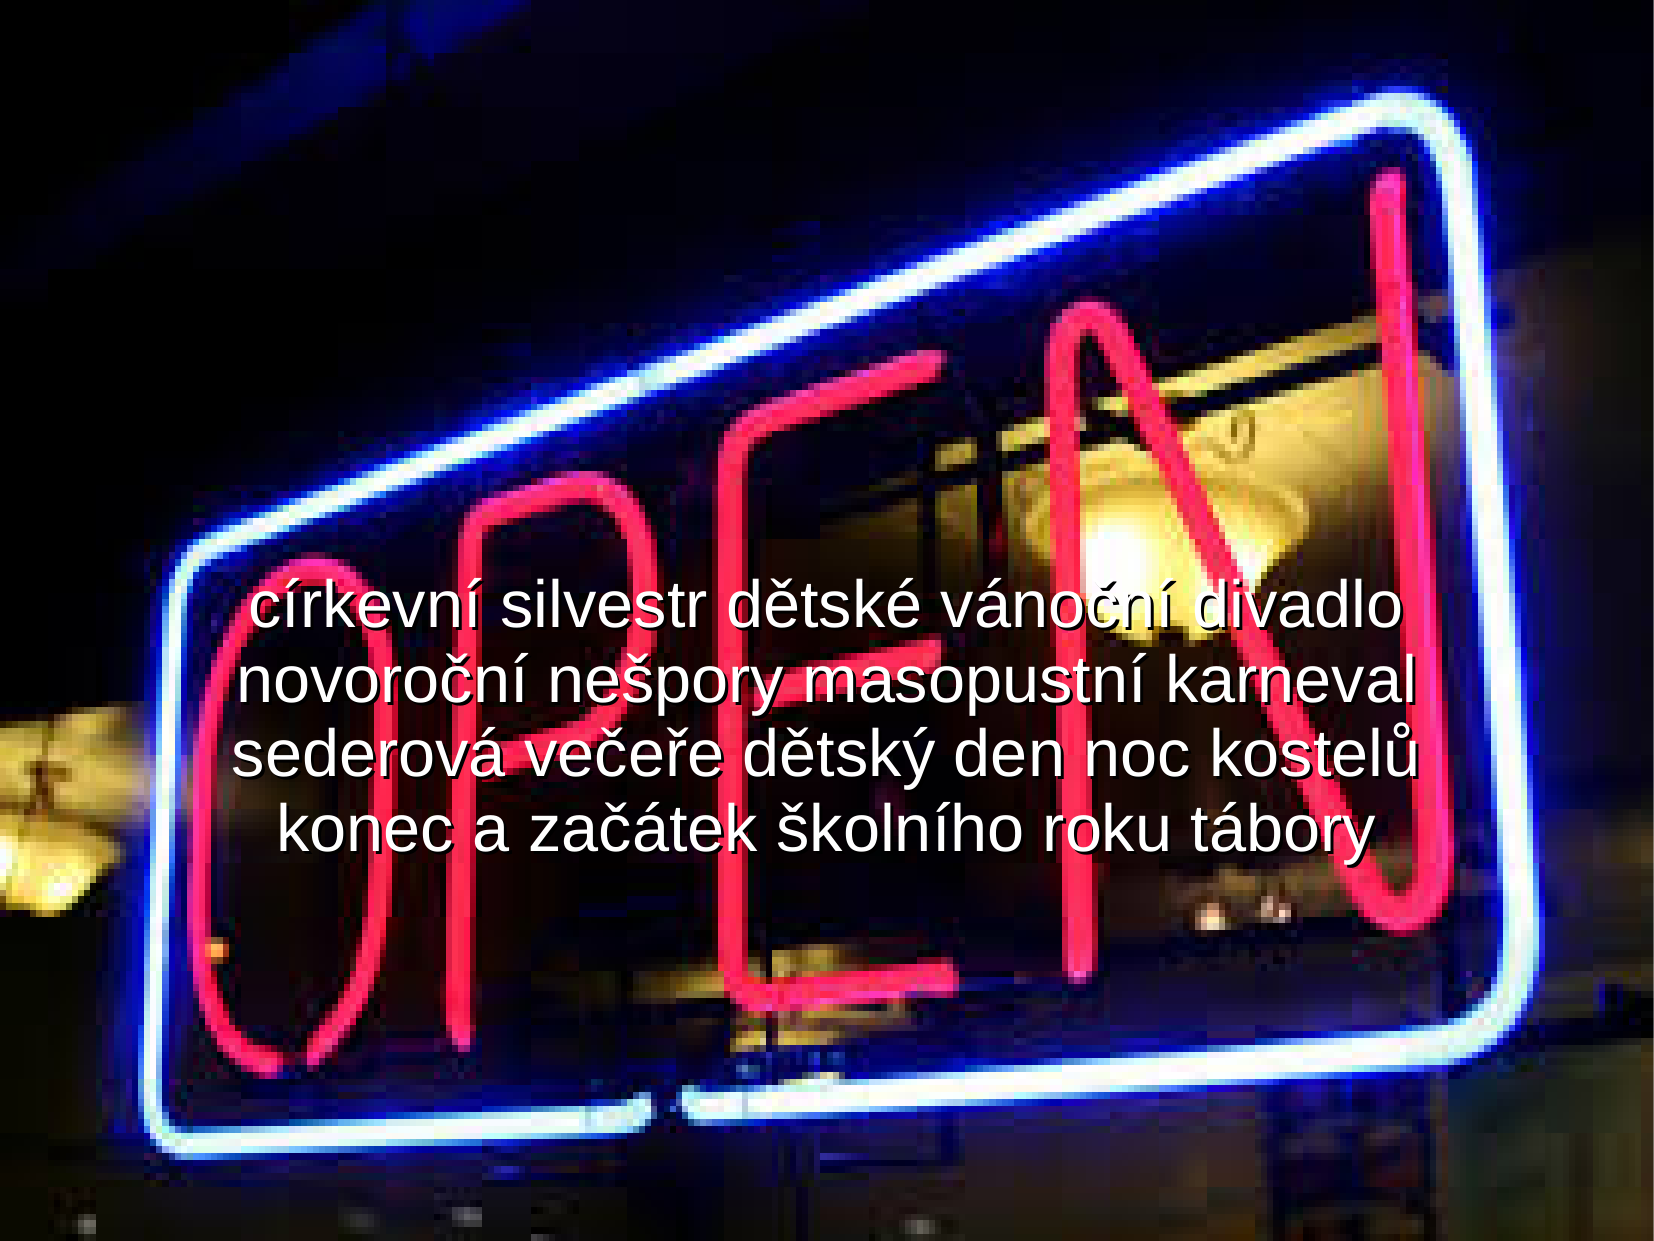

# církevní silvestr dětské vánoční divadlo
		novoroční nešpory masopustní karneval
sederová večeře dětský den noc kostelů
konec a začátek školního roku tábory